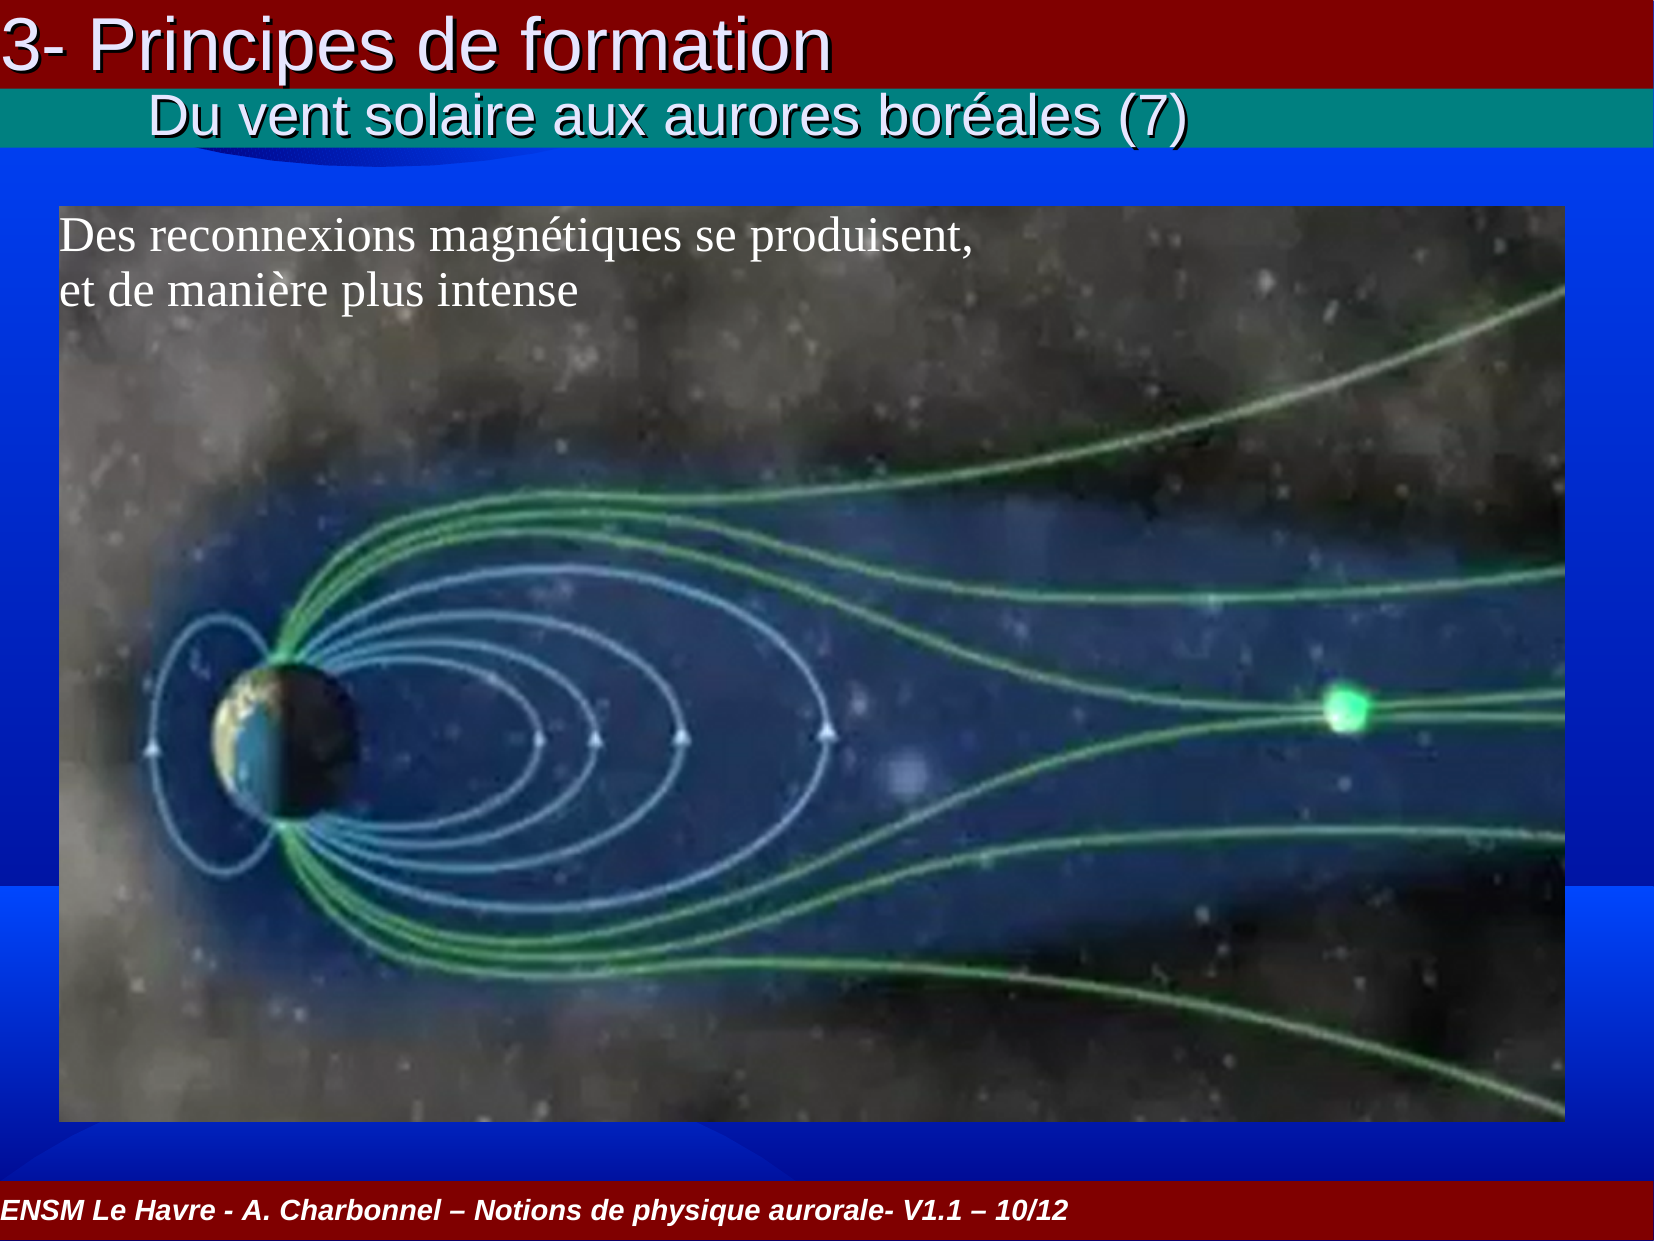

3- Principes de formation
# Du vent solaire aux aurores boréales (7)
Des reconnexions magnétiques se produisent, et de manière plus intense
ENSM Le Havre - A. Charbonnel – Notions de physique aurorale- V1.1 – 10/12